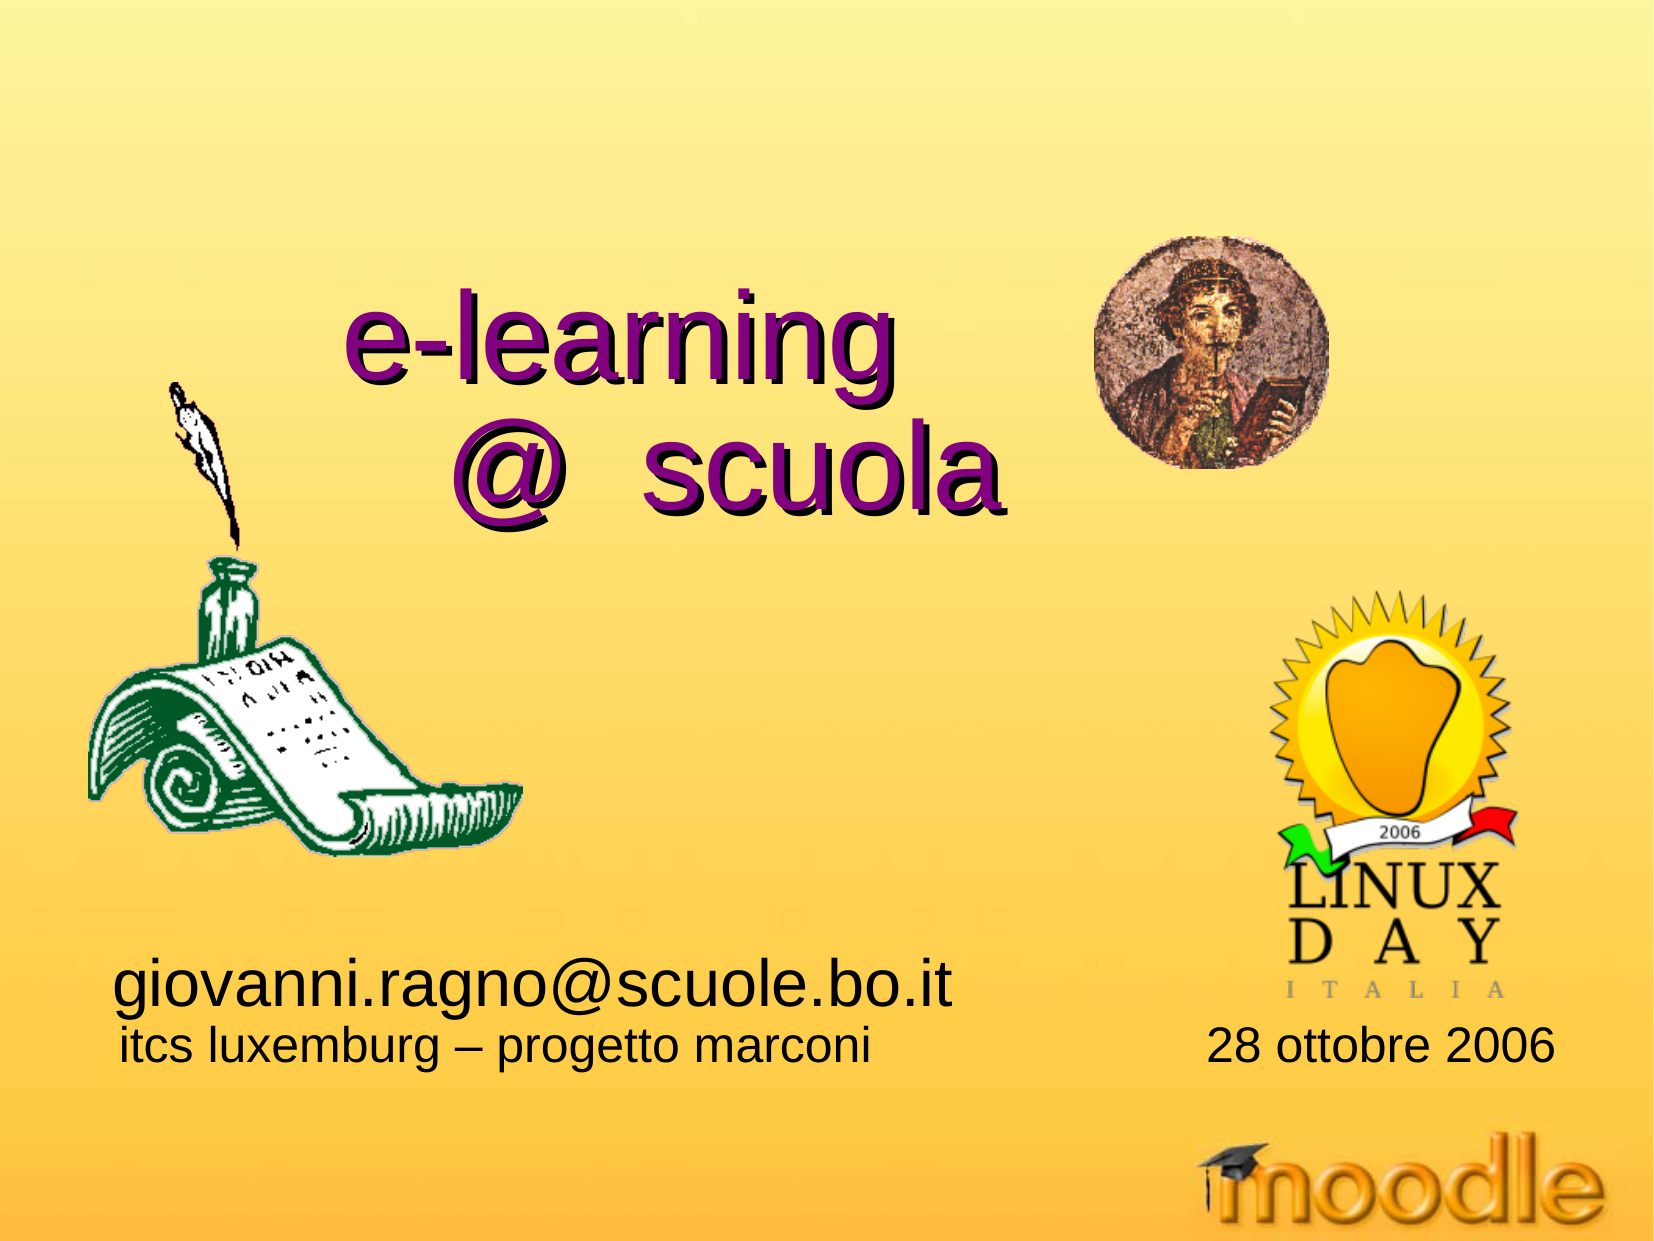

# e-learning @ scuola
giovanni.ragno@scuole.bo.it
itcs luxemburg – progetto marconi 28 ottobre 2006